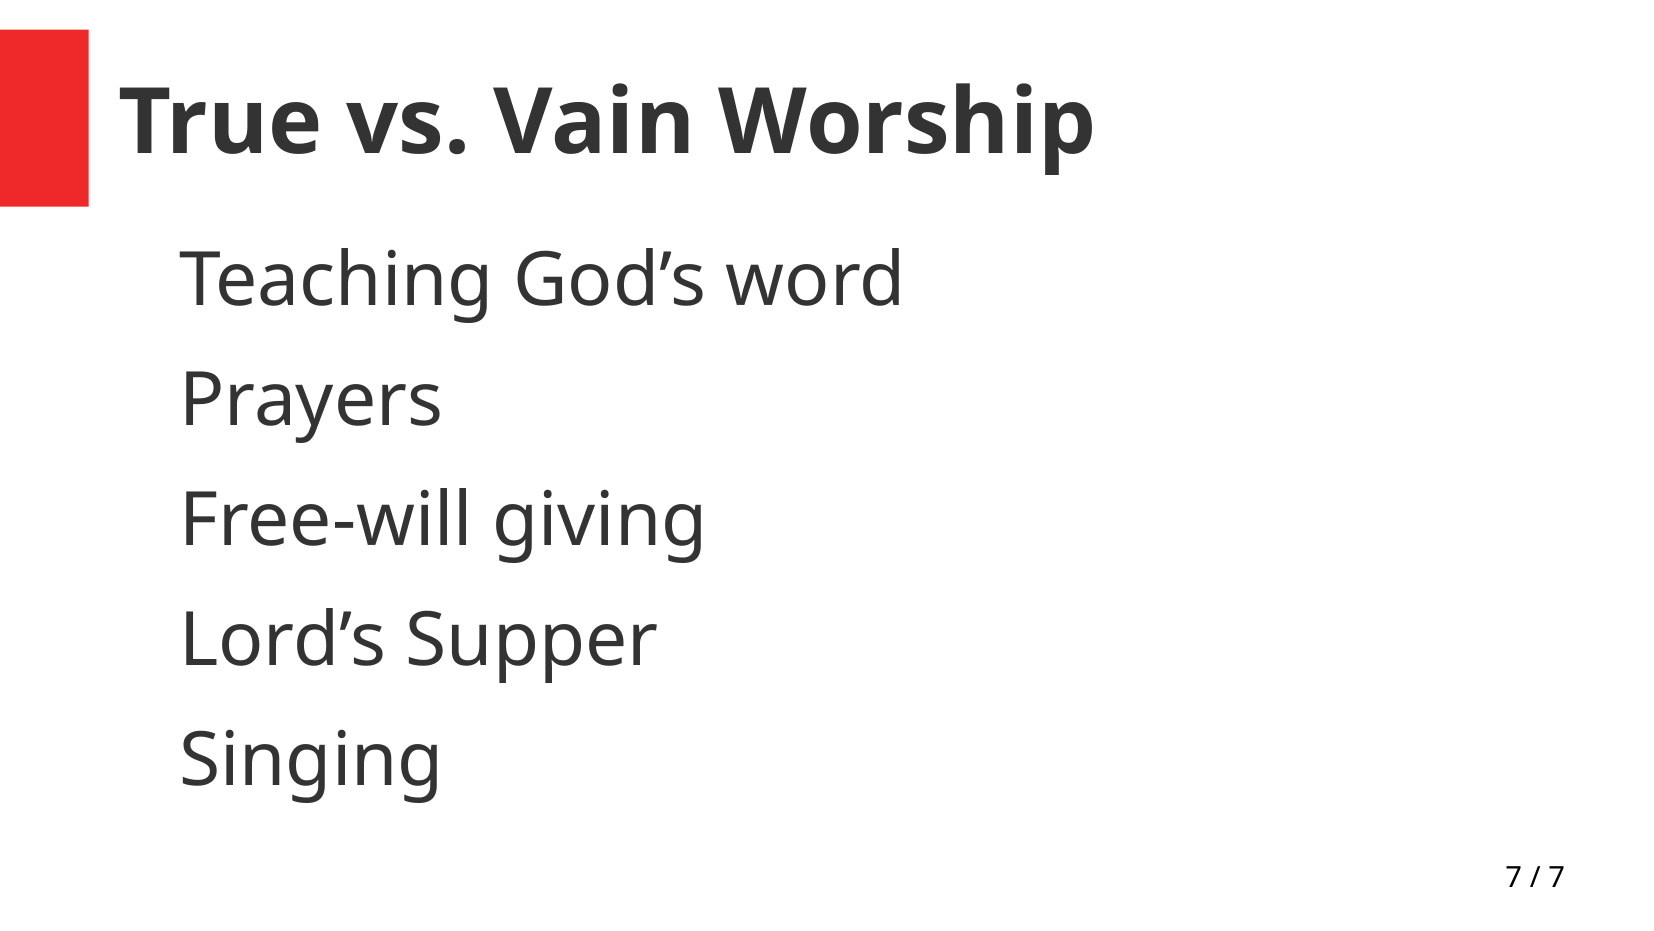

# True vs. Vain Worship
Teaching God’s word
Prayers
Free-will giving
Lord’s Supper
Singing
7